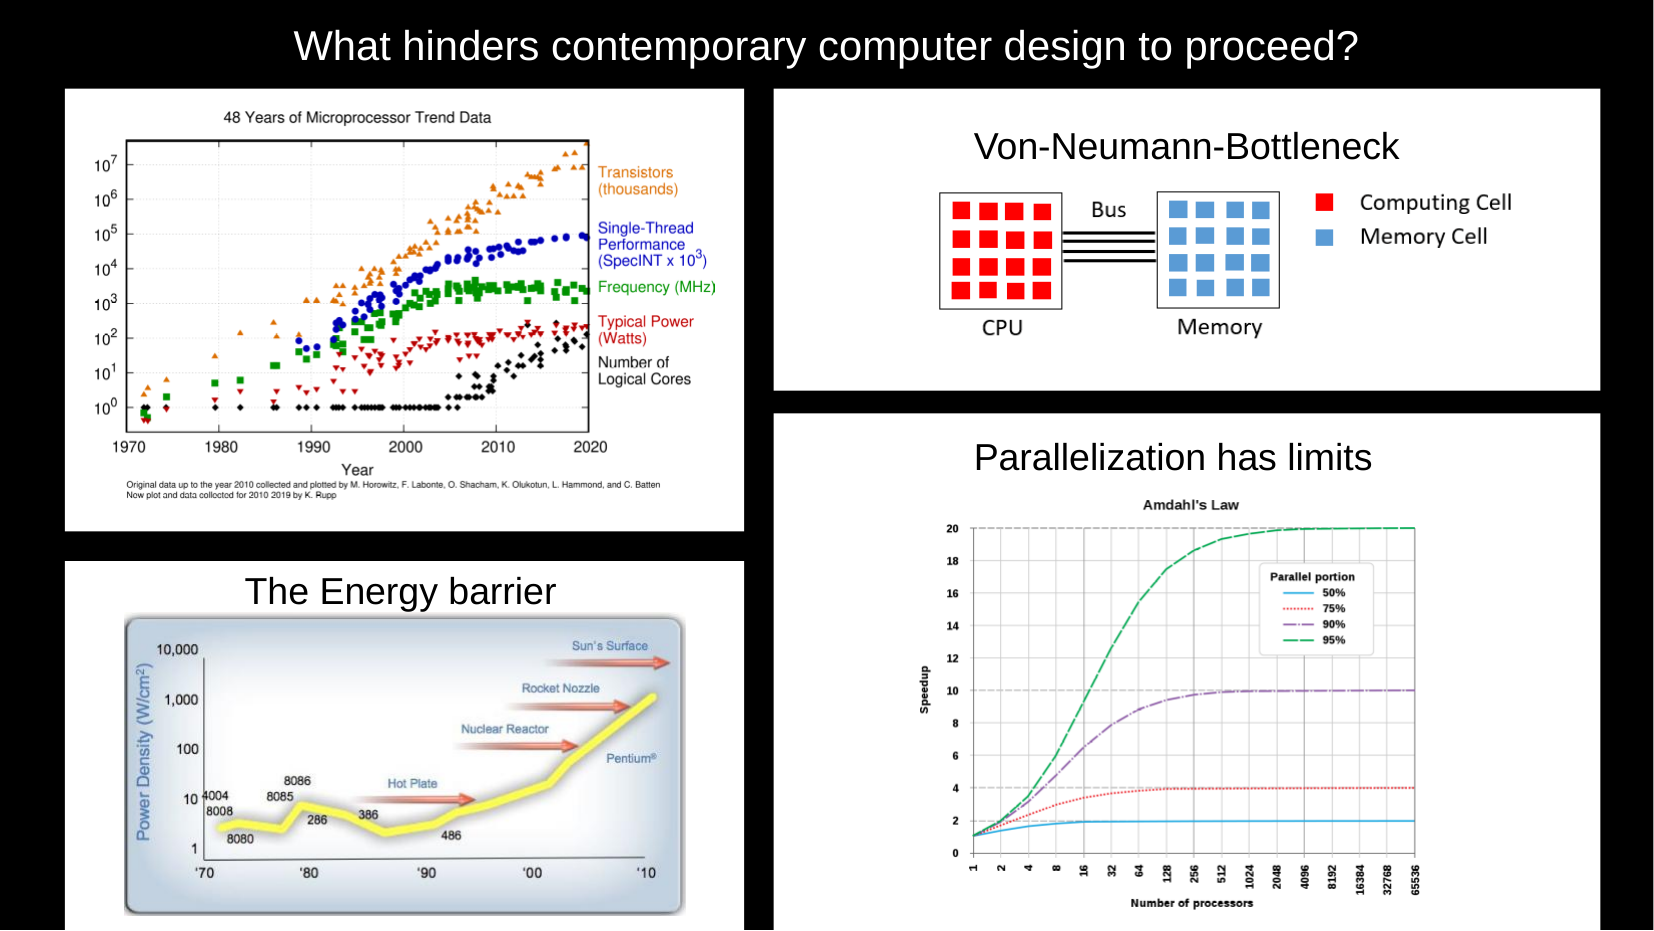

What hinders contemporary computer design to proceed?
Von-Neumann-Bottleneck
Parallelization has limits
The Energy barrier